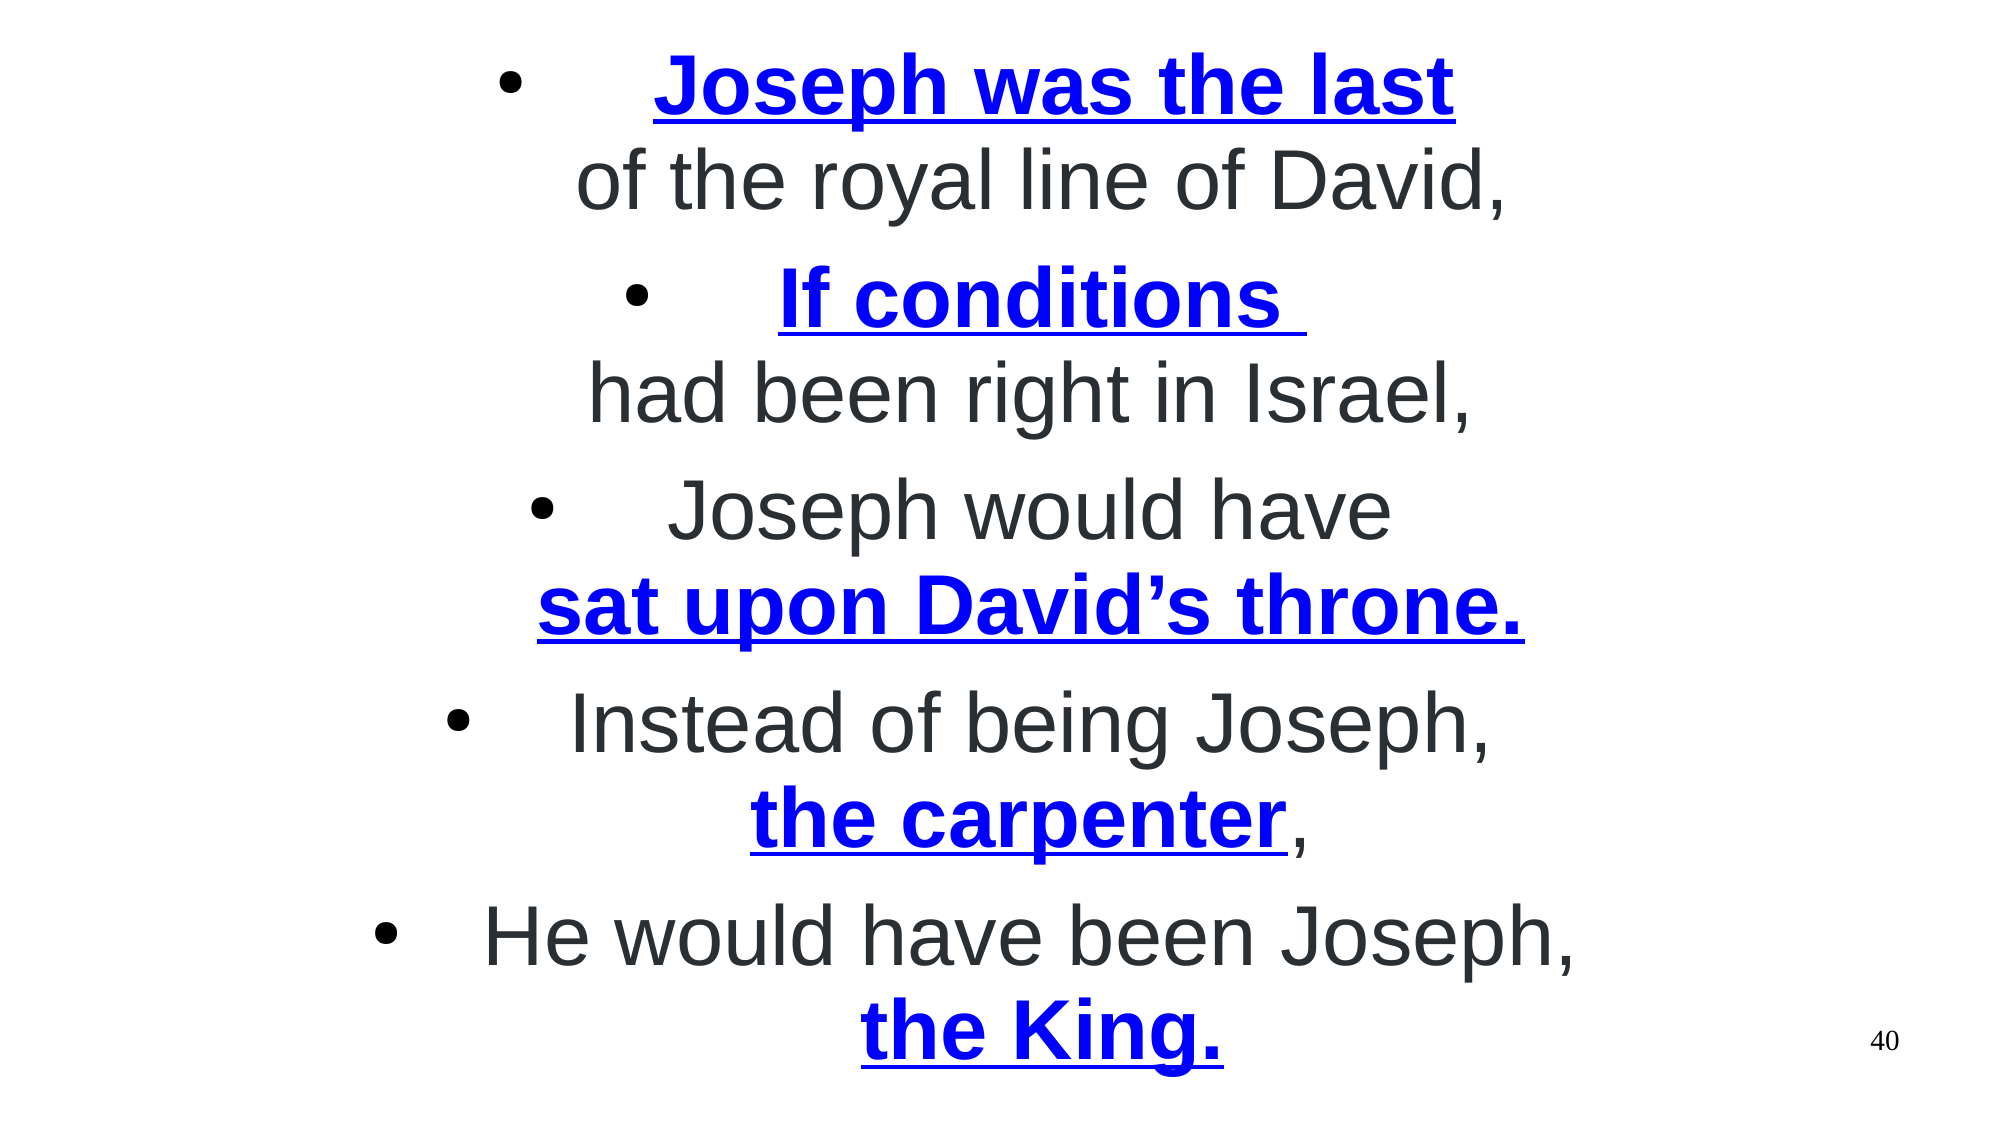

# Joseph was the last of the royal line of David,
If conditions
had been right in Israel,
Joseph would have
sat upon David’s throne.
Instead of being Joseph,
the carpenter,
He would have been Joseph,
the King.
40